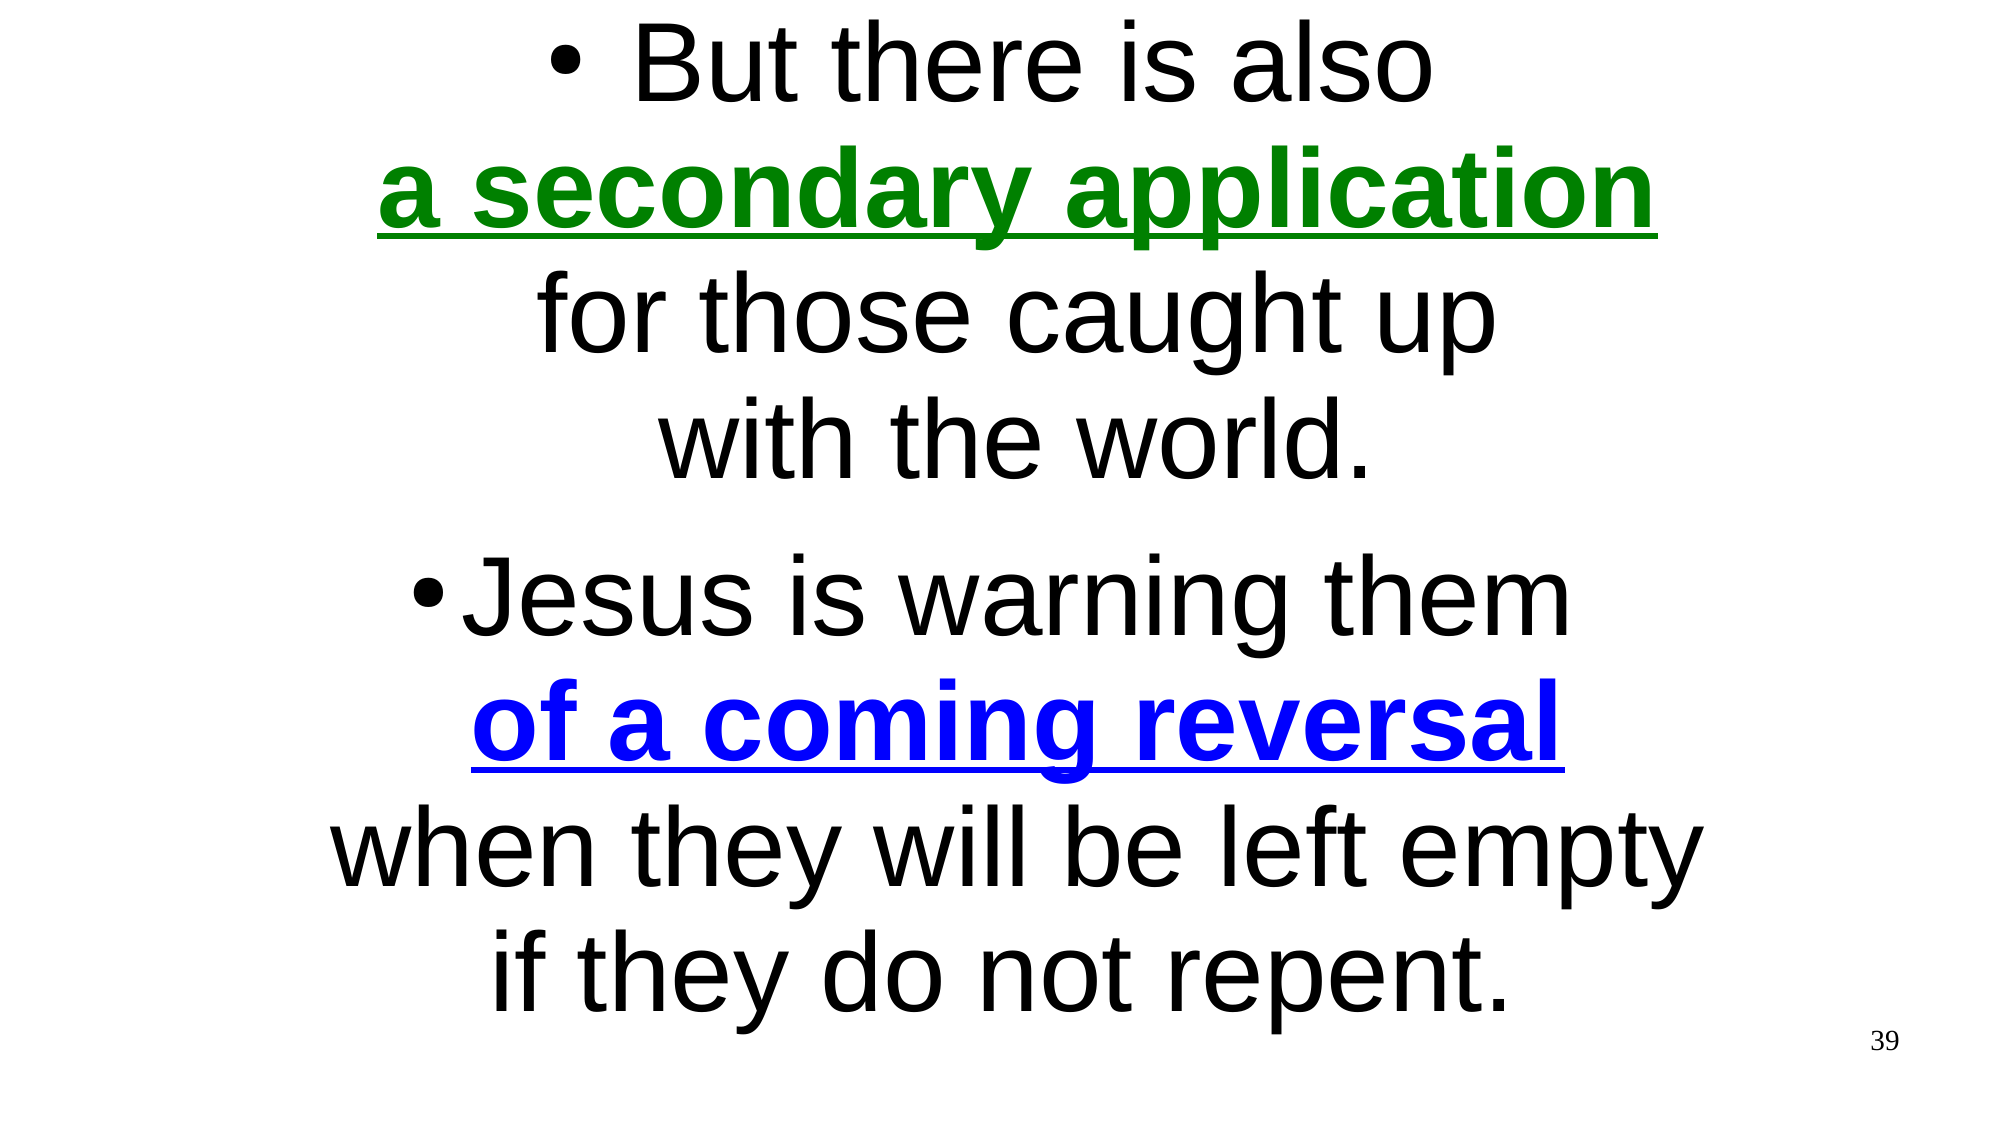

# But there is also a secondary application for those caught up with the world.
Jesus is warning them
of a coming reversal
when they will be left empty
if they do not repent.
39